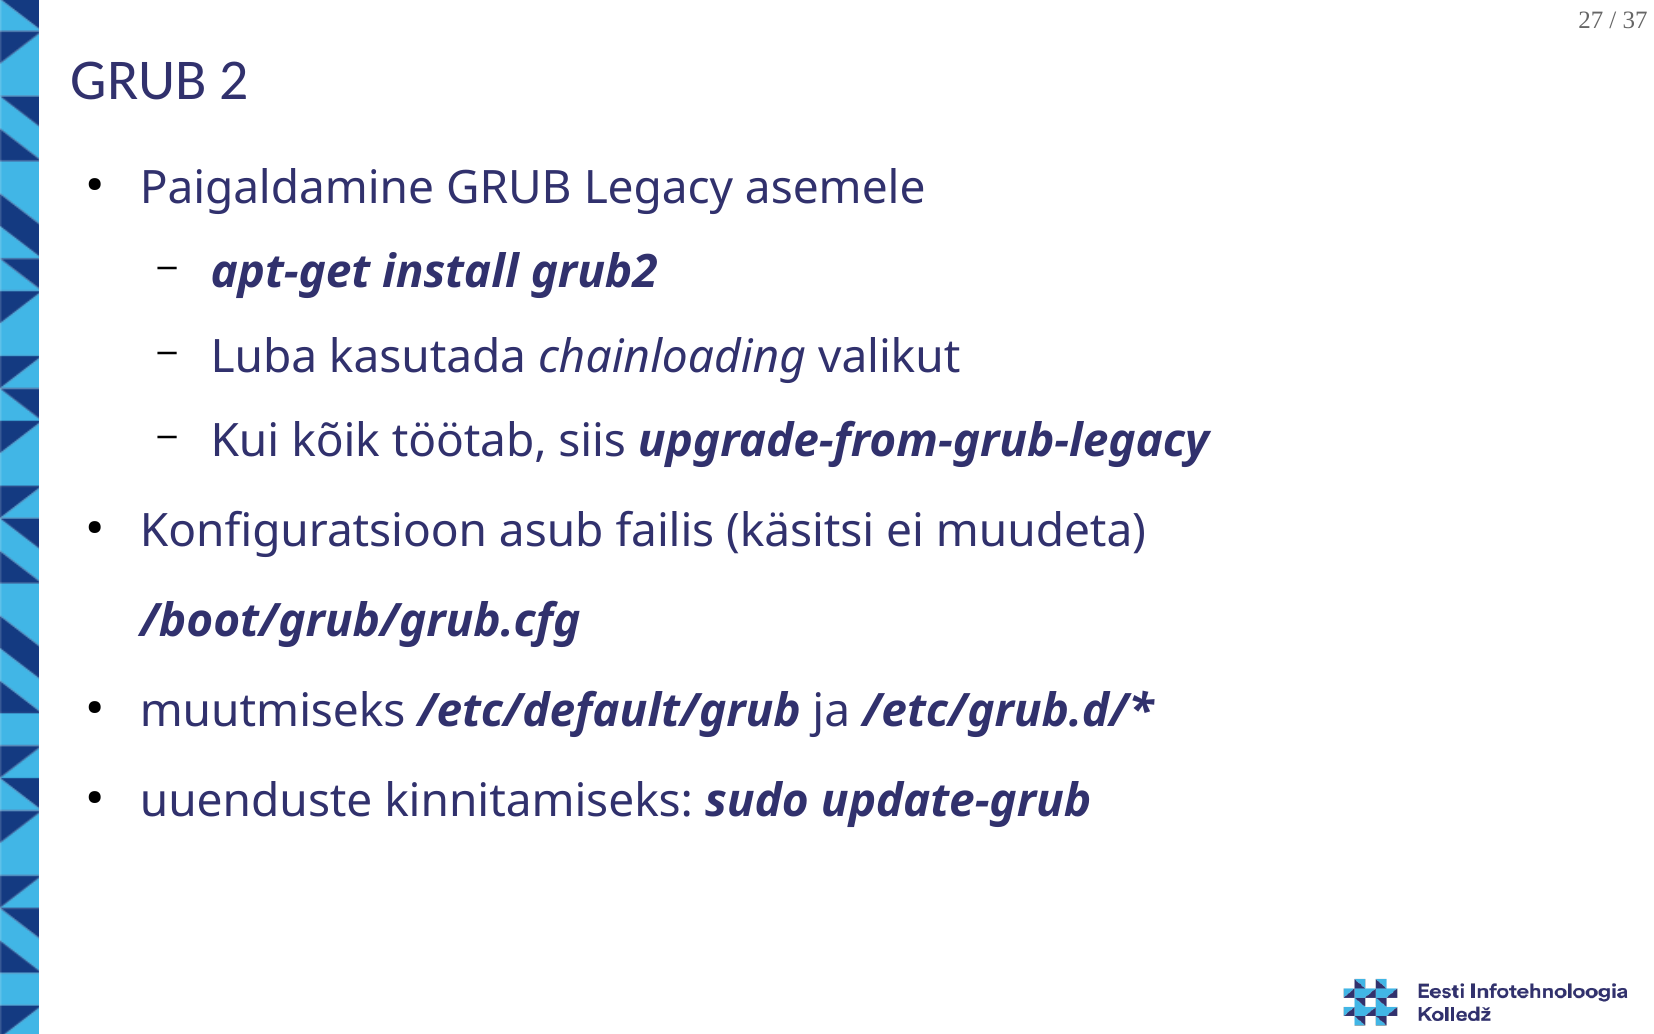

# GRUB 2
Paigaldamine GRUB Legacy asemele
apt-get install grub2
Luba kasutada chainloading valikut
Kui kõik töötab, siis upgrade-from-grub-legacy
Konfiguratsioon asub failis (käsitsi ei muudeta)
/boot/grub/grub.cfg
muutmiseks /etc/default/grub ja /etc/grub.d/*
uuenduste kinnitamiseks: sudo update-grub